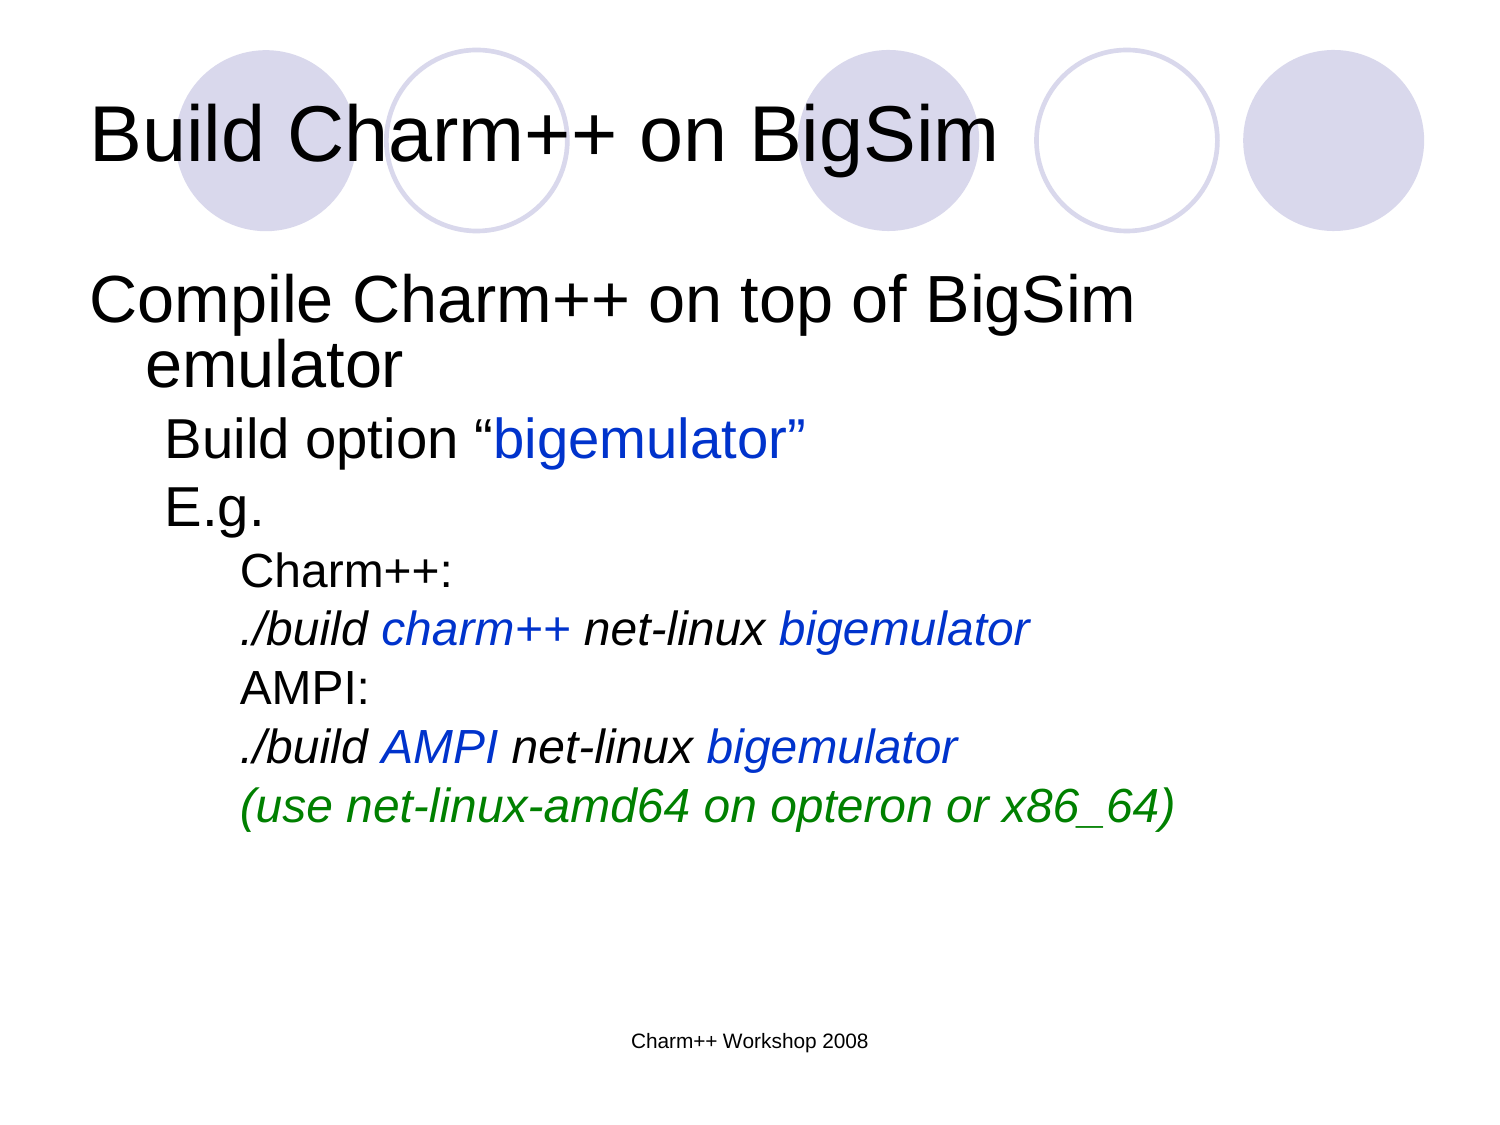

# Build Charm++ on BigSim
Compile Charm++ on top of BigSim emulator
Build option “bigemulator”
E.g.
Charm++:
./build charm++ net-linux bigemulator
AMPI:
./build AMPI net-linux bigemulator
(use net-linux-amd64 on opteron or x86_64)
Charm++ Workshop 2008